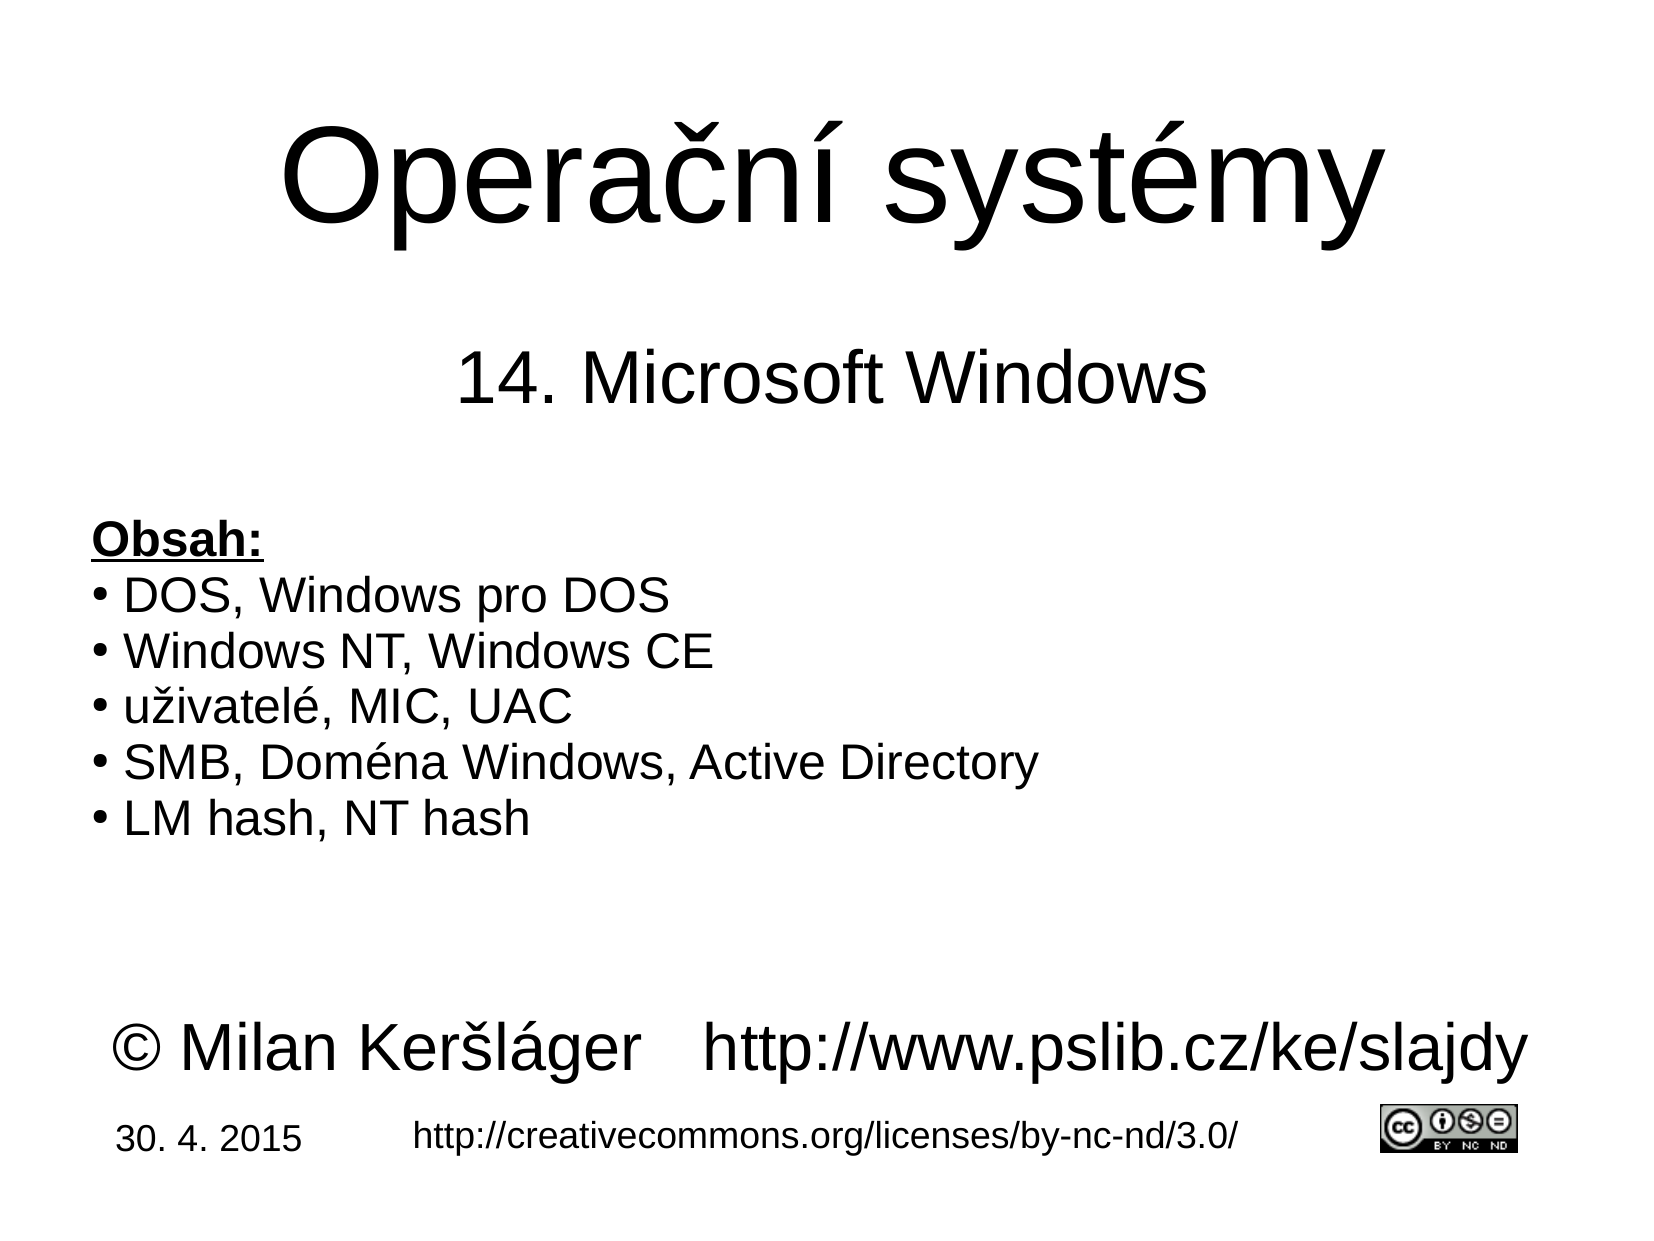

# Operační systémy 14. Microsoft Windows
Obsah:
 DOS, Windows pro DOS
 Windows NT, Windows CE
 uživatelé, MIC, UAC
 SMB, Doména Windows, Active Directory
 LM hash, NT hash
© Milan Keršláger	http://www.pslib.cz/ke/slajdy
http://creativecommons.org/licenses/by-nc-nd/3.0/
30. 4. 2015